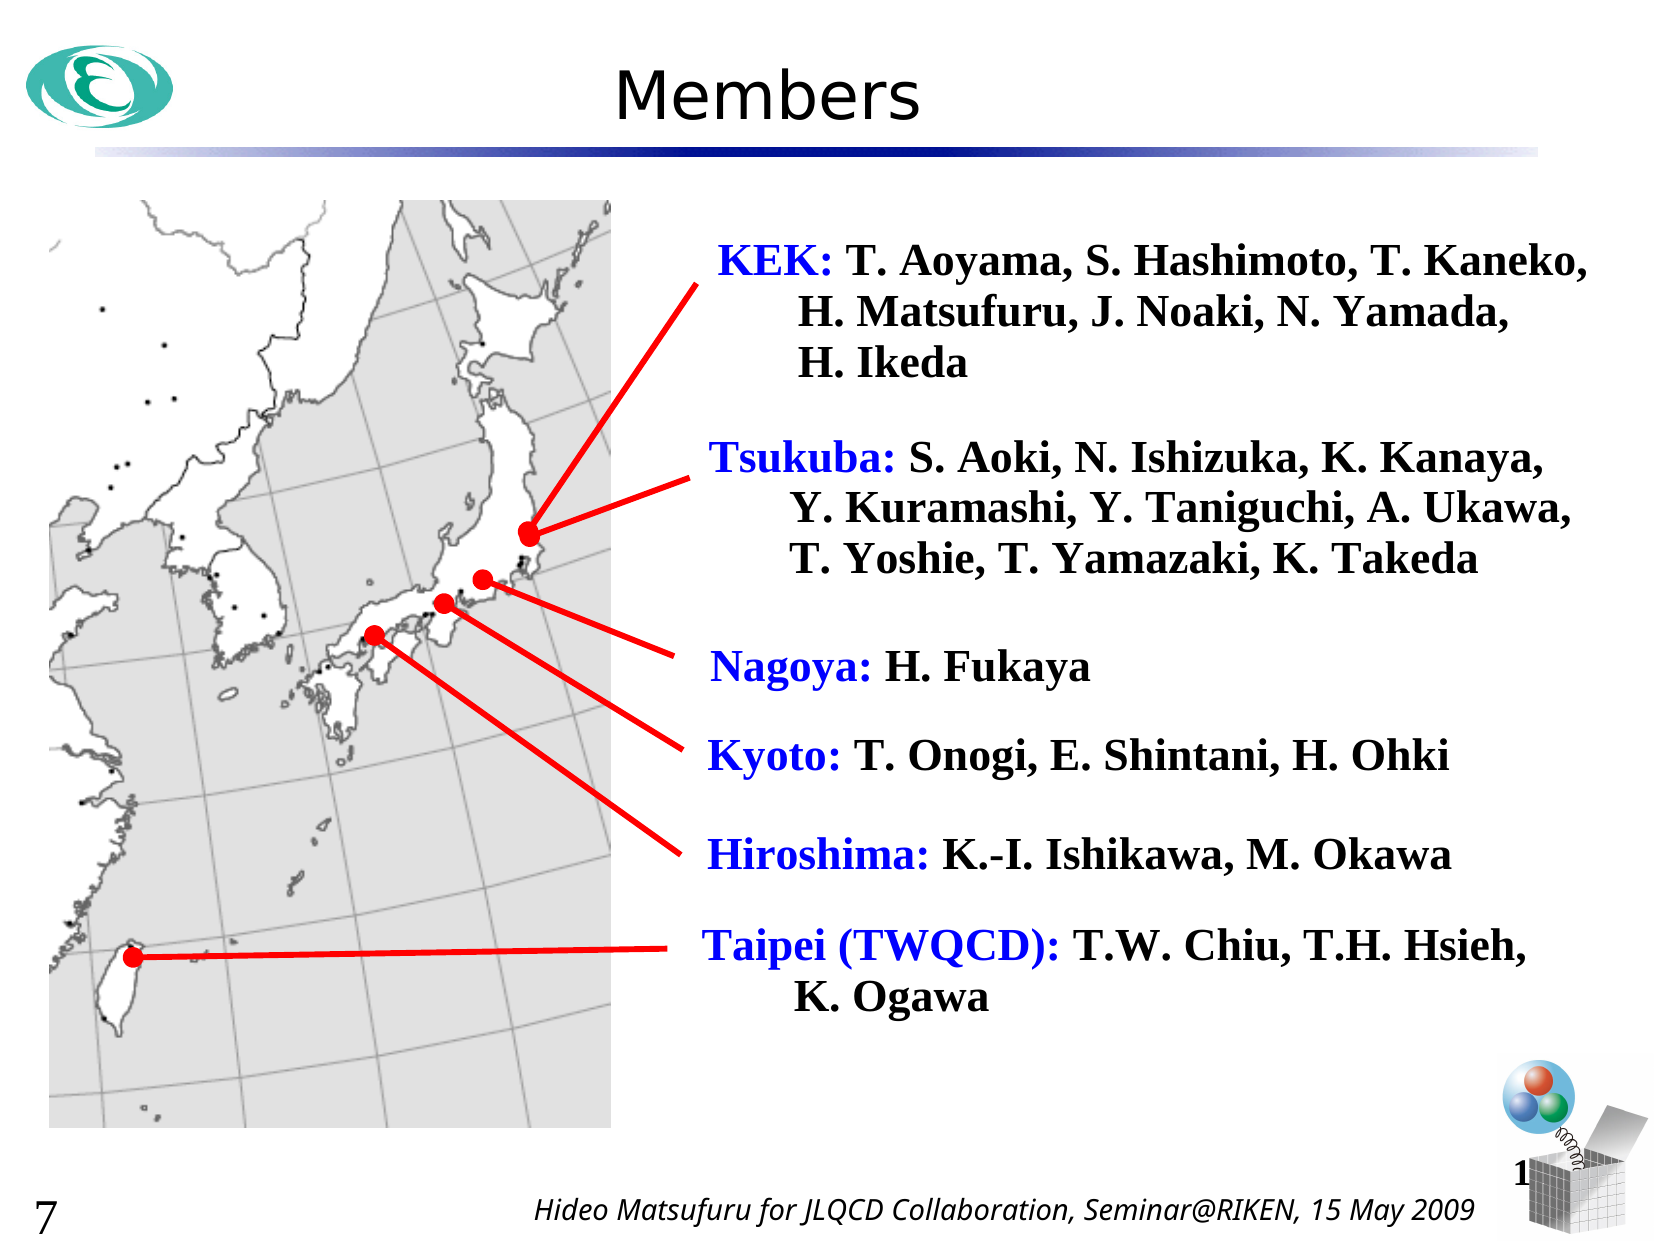

# Members
KEK: T. Aoyama, S. Hashimoto, T. Kaneko,
 H. Matsufuru, J. Noaki, N. Yamada,
 H. Ikeda
Tsukuba: S. Aoki, N. Ishizuka, K. Kanaya,
 Y. Kuramashi, Y. Taniguchi, A. Ukawa,
 T. Yoshie, T. Yamazaki, K. Takeda
Nagoya: H. Fukaya
Kyoto: T. Onogi, E. Shintani, H. Ohki
Hiroshima: K.-I. Ishikawa, M. Okawa
Taipei (TWQCD): T.W. Chiu, T.H. Hsieh,
 K. Ogawa
1